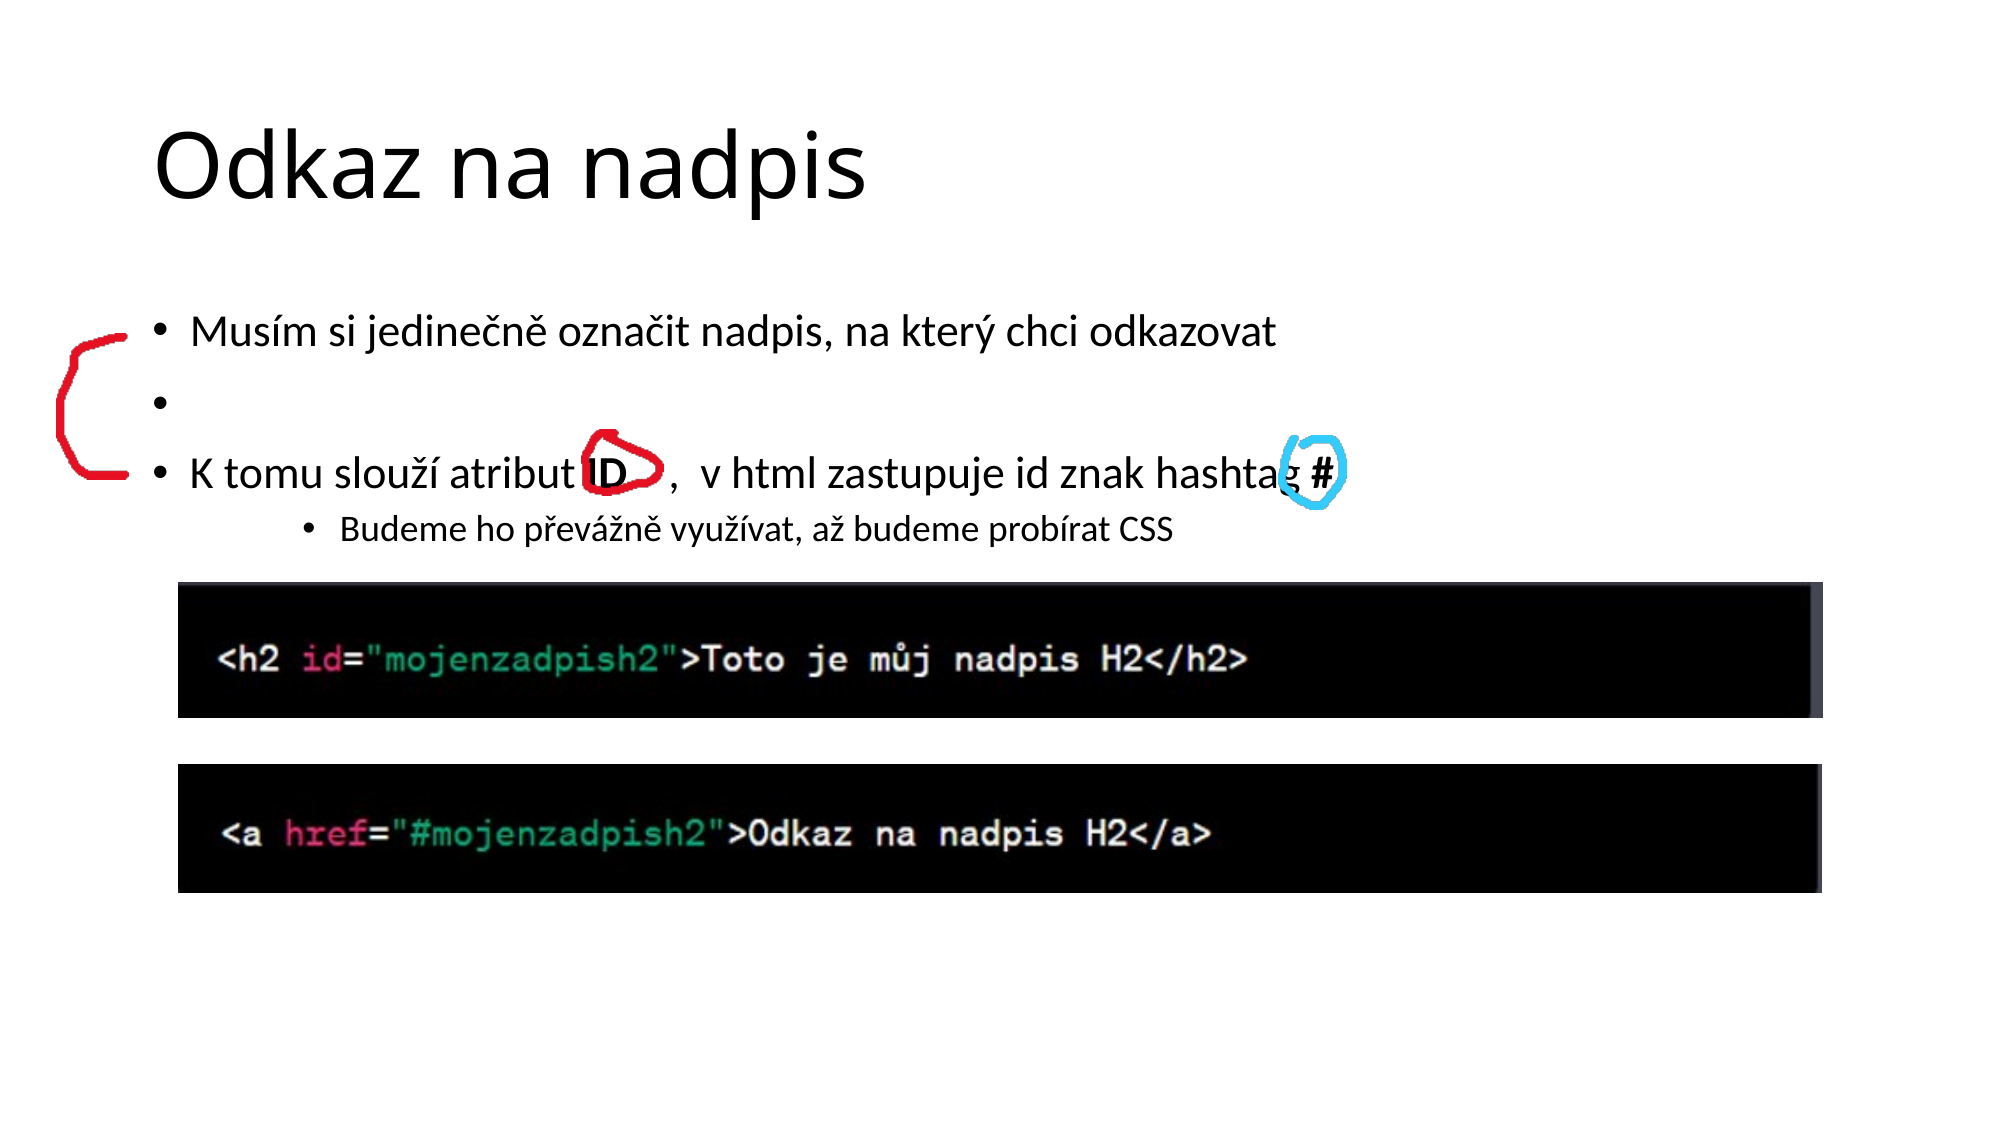

# Odkaz na nadpis
Musím si jedinečně označit nadpis, na který chci odkazovat
K tomu slouží atribut ID    ,  v html zastupuje id znak hashtag #
Budeme ho převážně využívat, až budeme probírat CSS